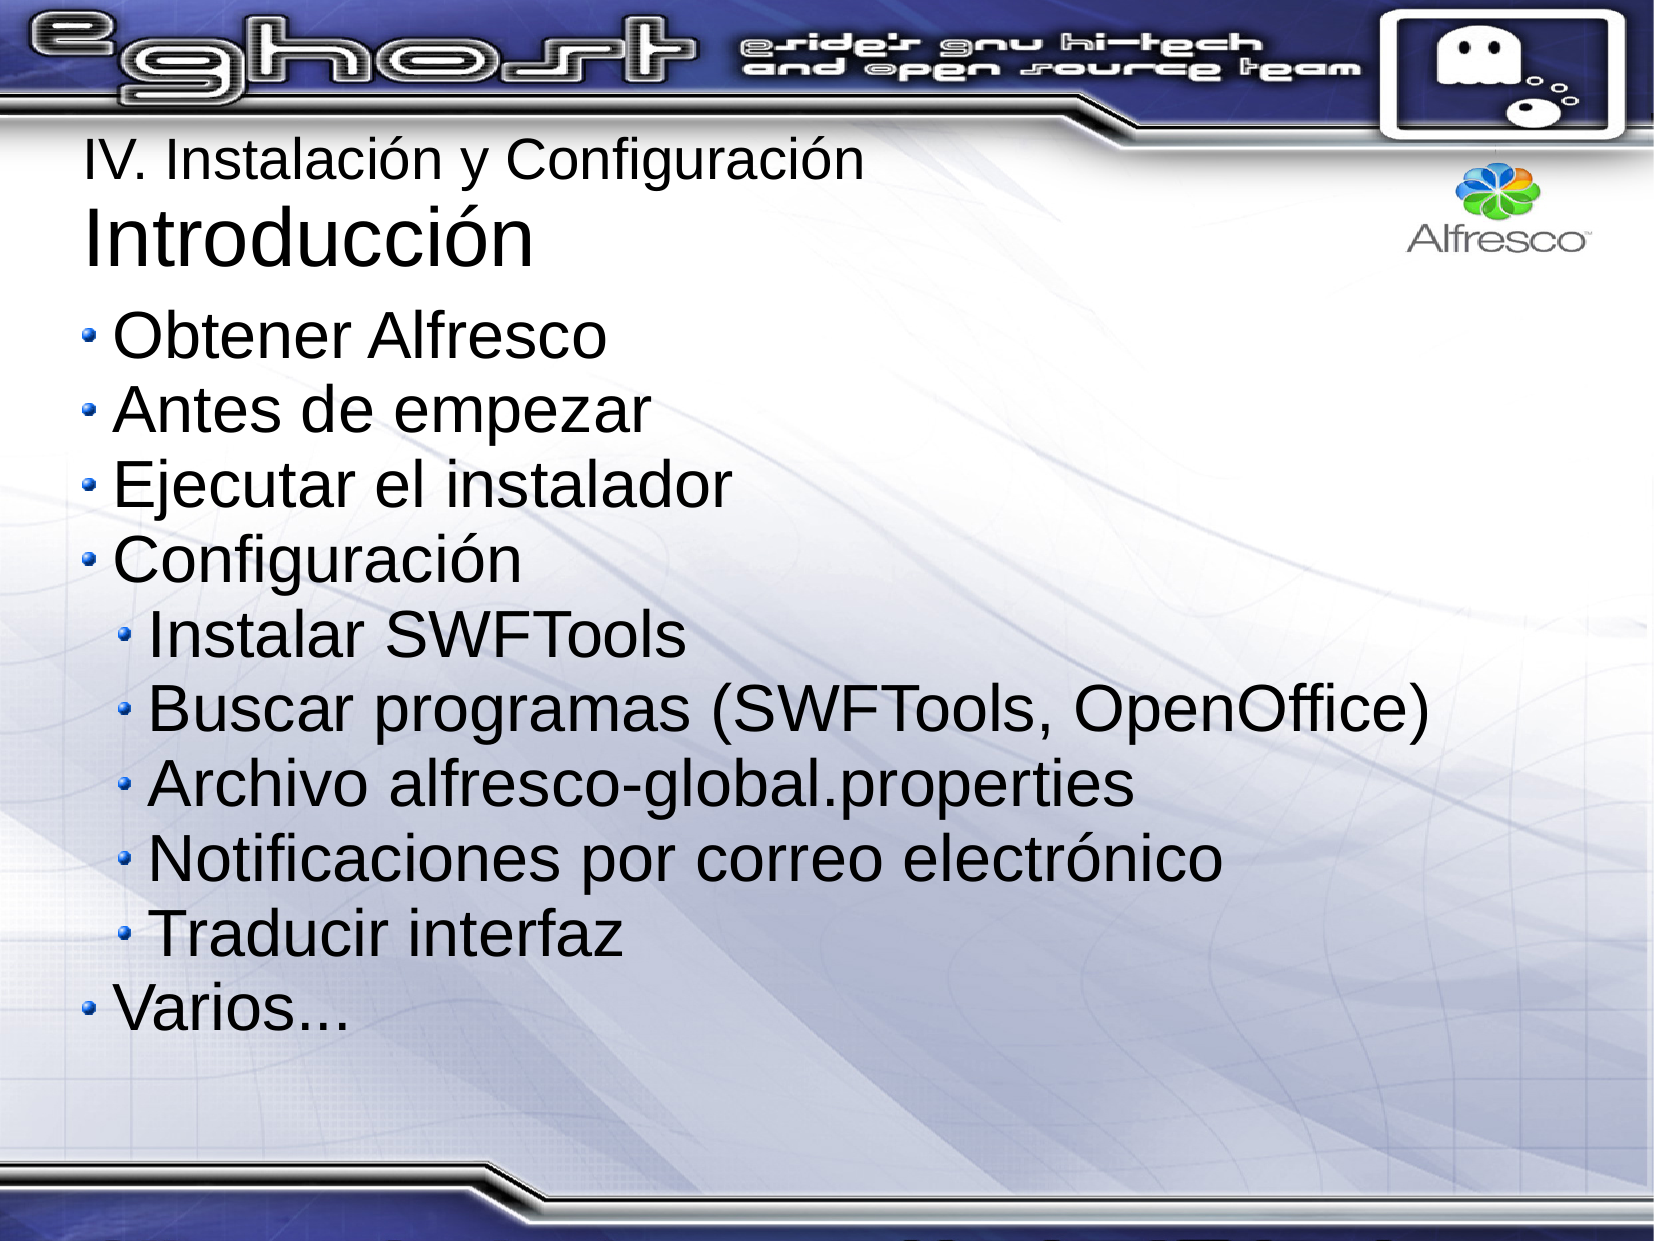

# IV. Instalación y Configuración Introducción
Obtener Alfresco
Antes de empezar
Ejecutar el instalador
Configuración
Instalar SWFTools
Buscar programas (SWFTools, OpenOffice)
Archivo alfresco-global.properties
Notificaciones por correo electrónico
Traducir interfaz
Varios...